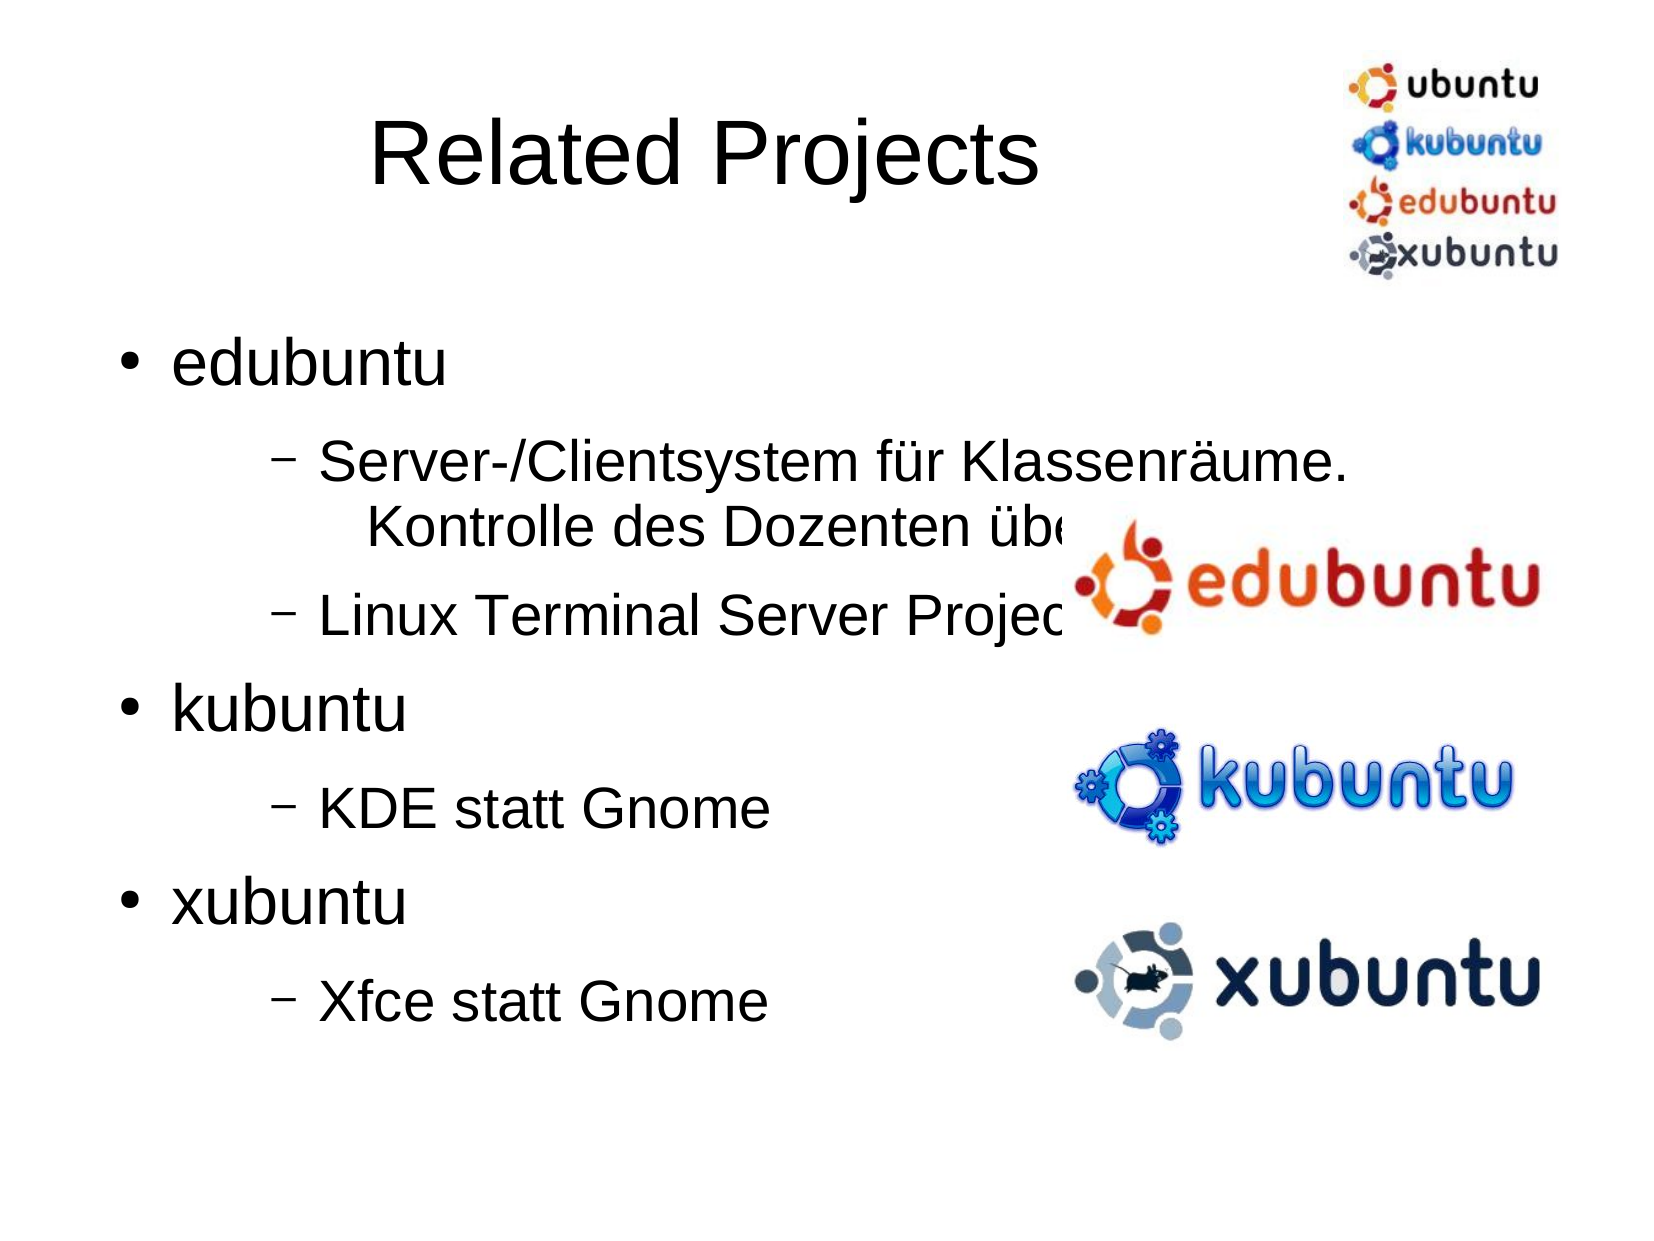

# Related Projects
edubuntu
Server-/Clientsystem für Klassenräume. Kontrolle des Dozenten über die Clients
Linux Terminal Server Project
kubuntu
KDE statt Gnome
xubuntu
Xfce statt Gnome